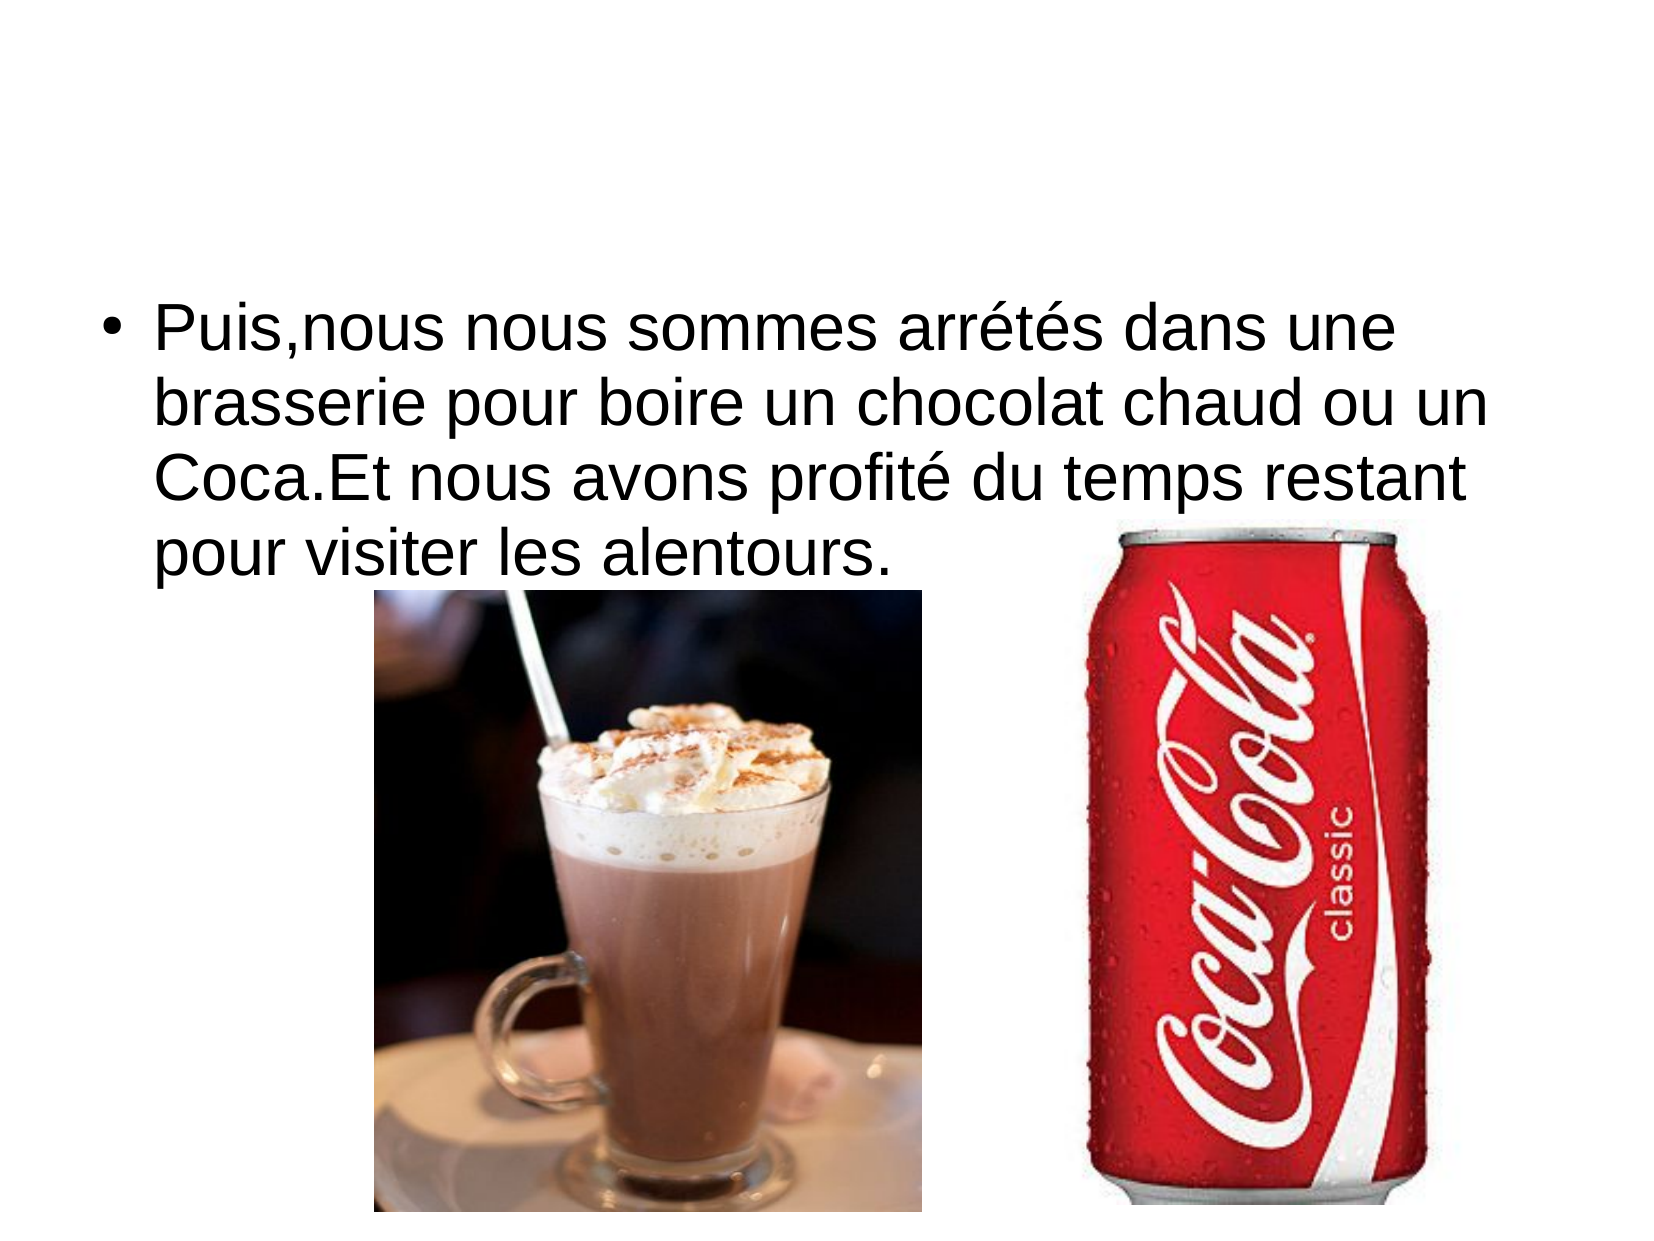

#
Puis,nous nous sommes arrétés dans une brasserie pour boire un chocolat chaud ou un Coca.Et nous avons profité du temps restant pour visiter les alentours.